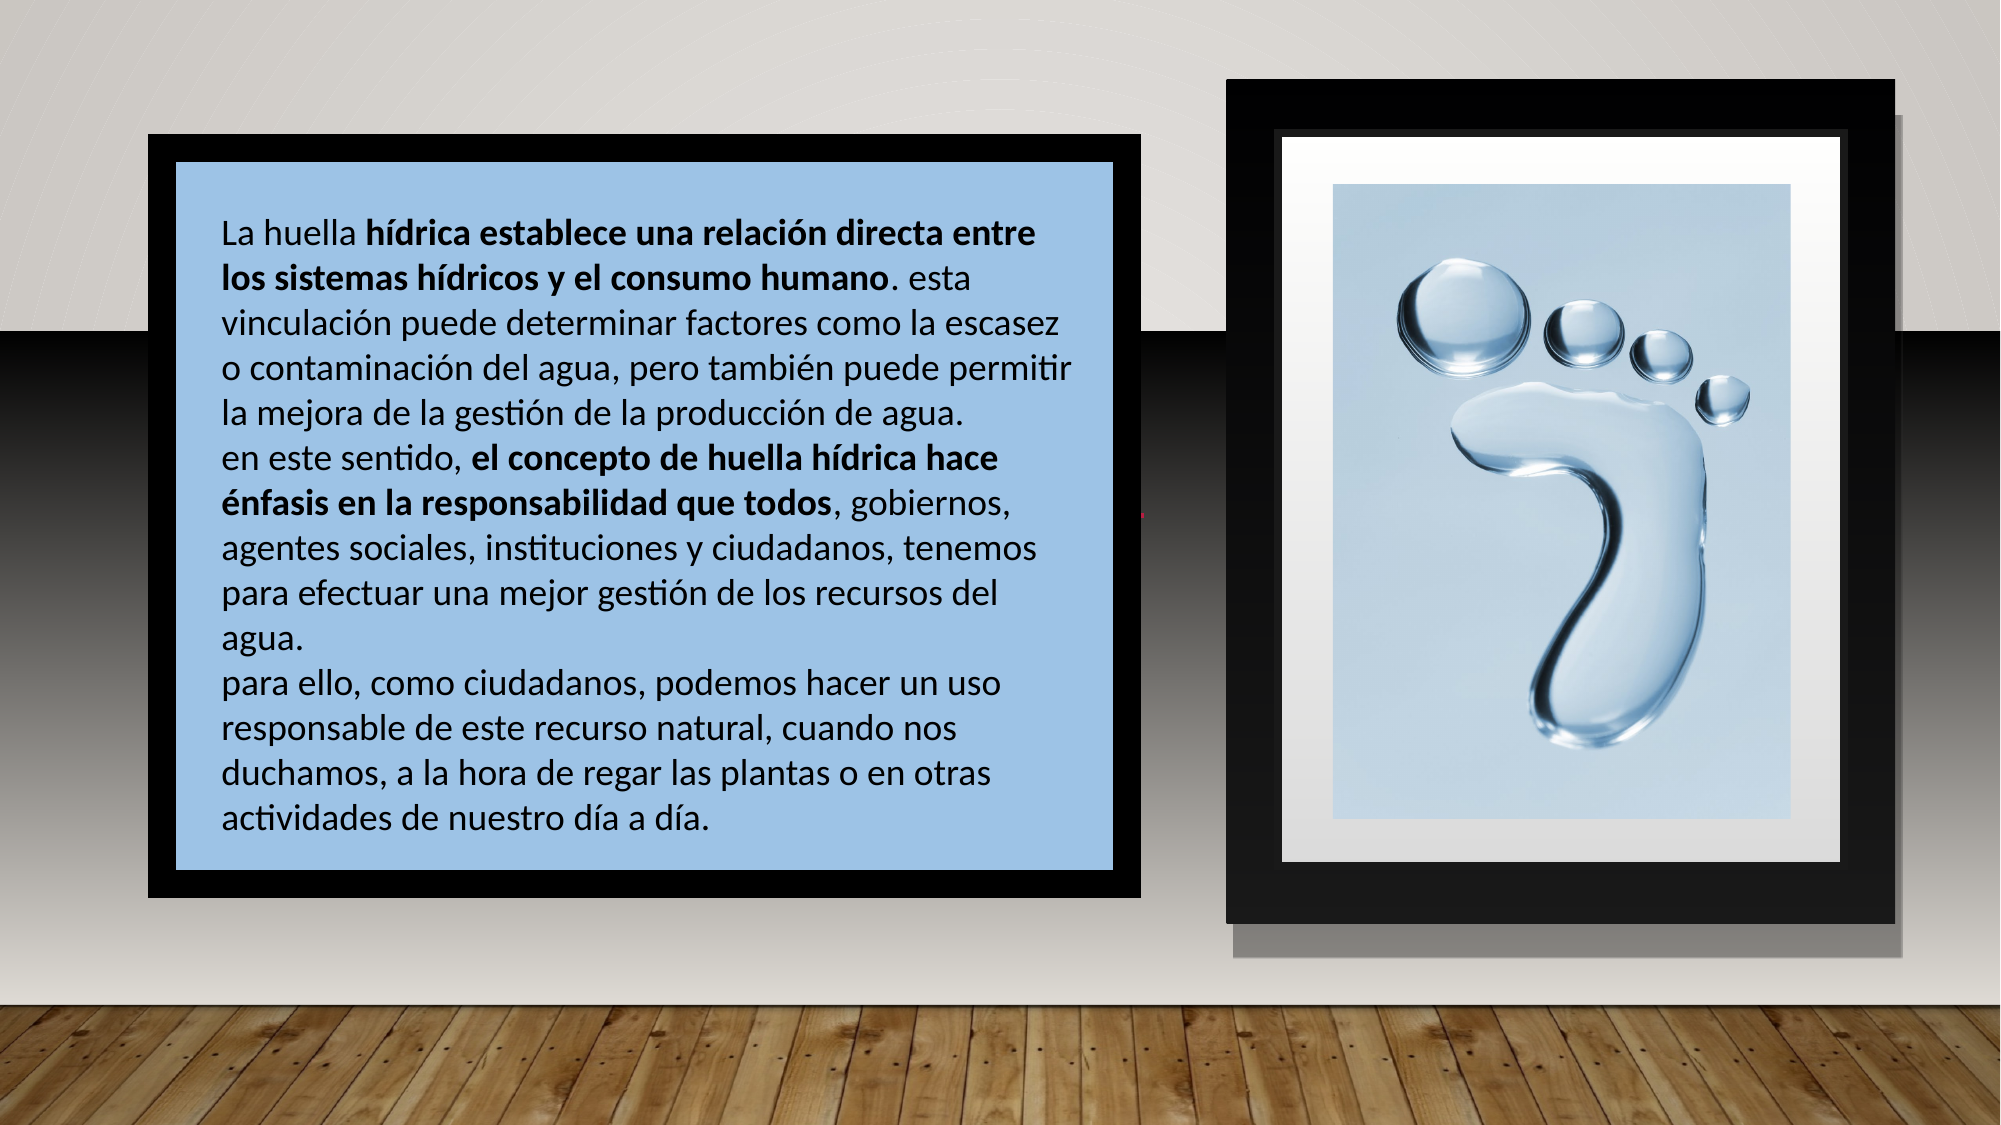

La huella hídrica establece una relación directa entre los sistemas hídricos y el consumo humano. esta vinculación puede determinar factores como la escasez o contaminación del agua, pero también puede permitir la mejora de la gestión de la producción de agua.
en este sentido, el concepto de huella hídrica hace énfasis en la responsabilidad que todos, gobiernos, agentes sociales, instituciones y ciudadanos, tenemos para efectuar una mejor gestión de los recursos del agua.
para ello, como ciudadanos, podemos hacer un uso responsable de este recurso natural, cuando nos duchamos, a la hora de regar las plantas o en otras actividades de nuestro día a día.
#